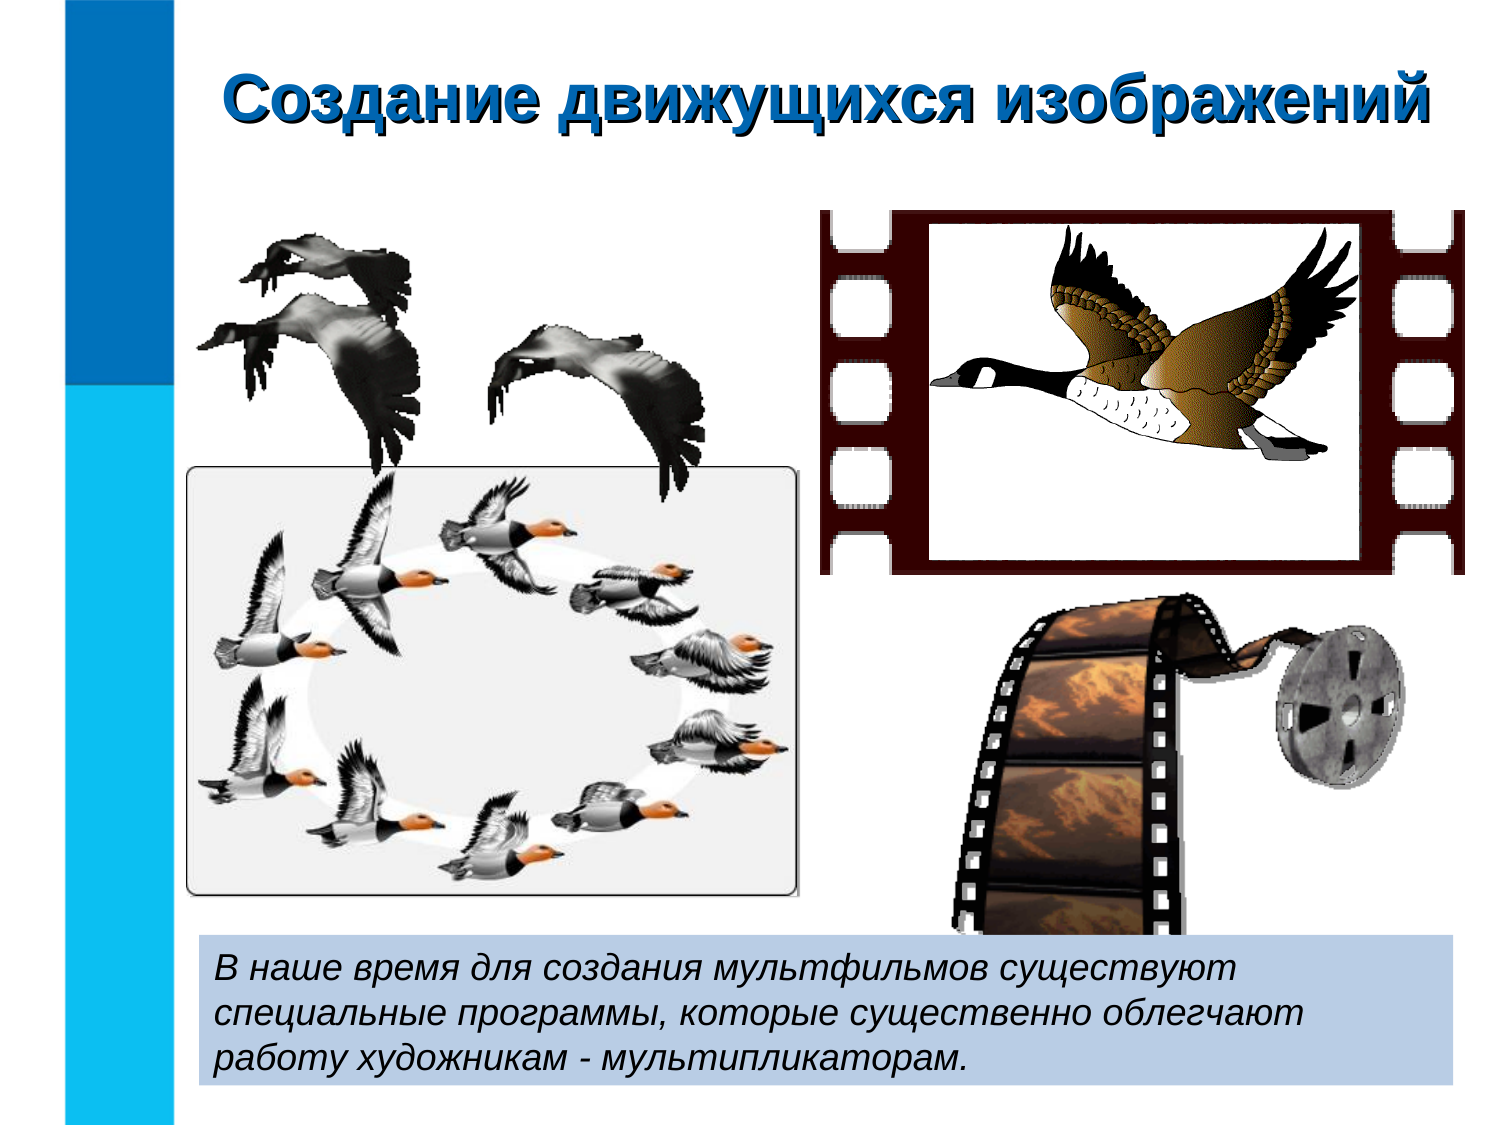

# Создание движущихся изображений
В наше время для создания мультфильмов существуют специальные программы, которые существенно облегчают работу художникам - мультипликаторам.